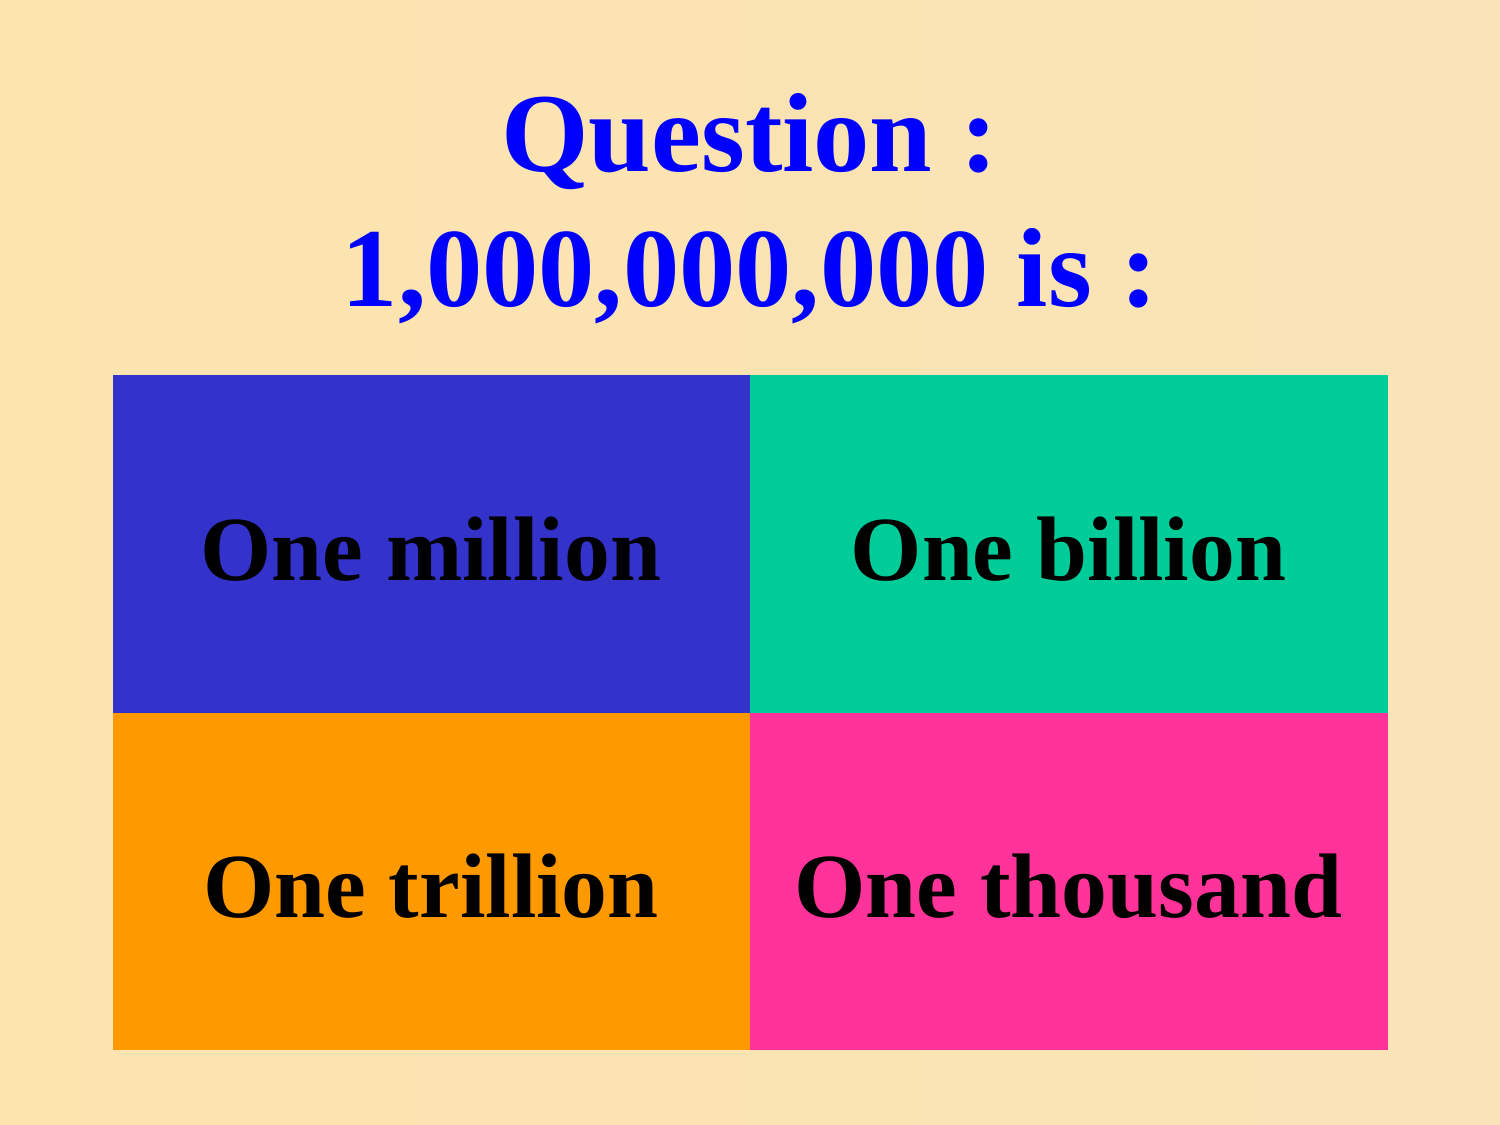

# Question : 1,000,000,000 is :
| One million | One billion |
| --- | --- |
| One trillion | One thousand |